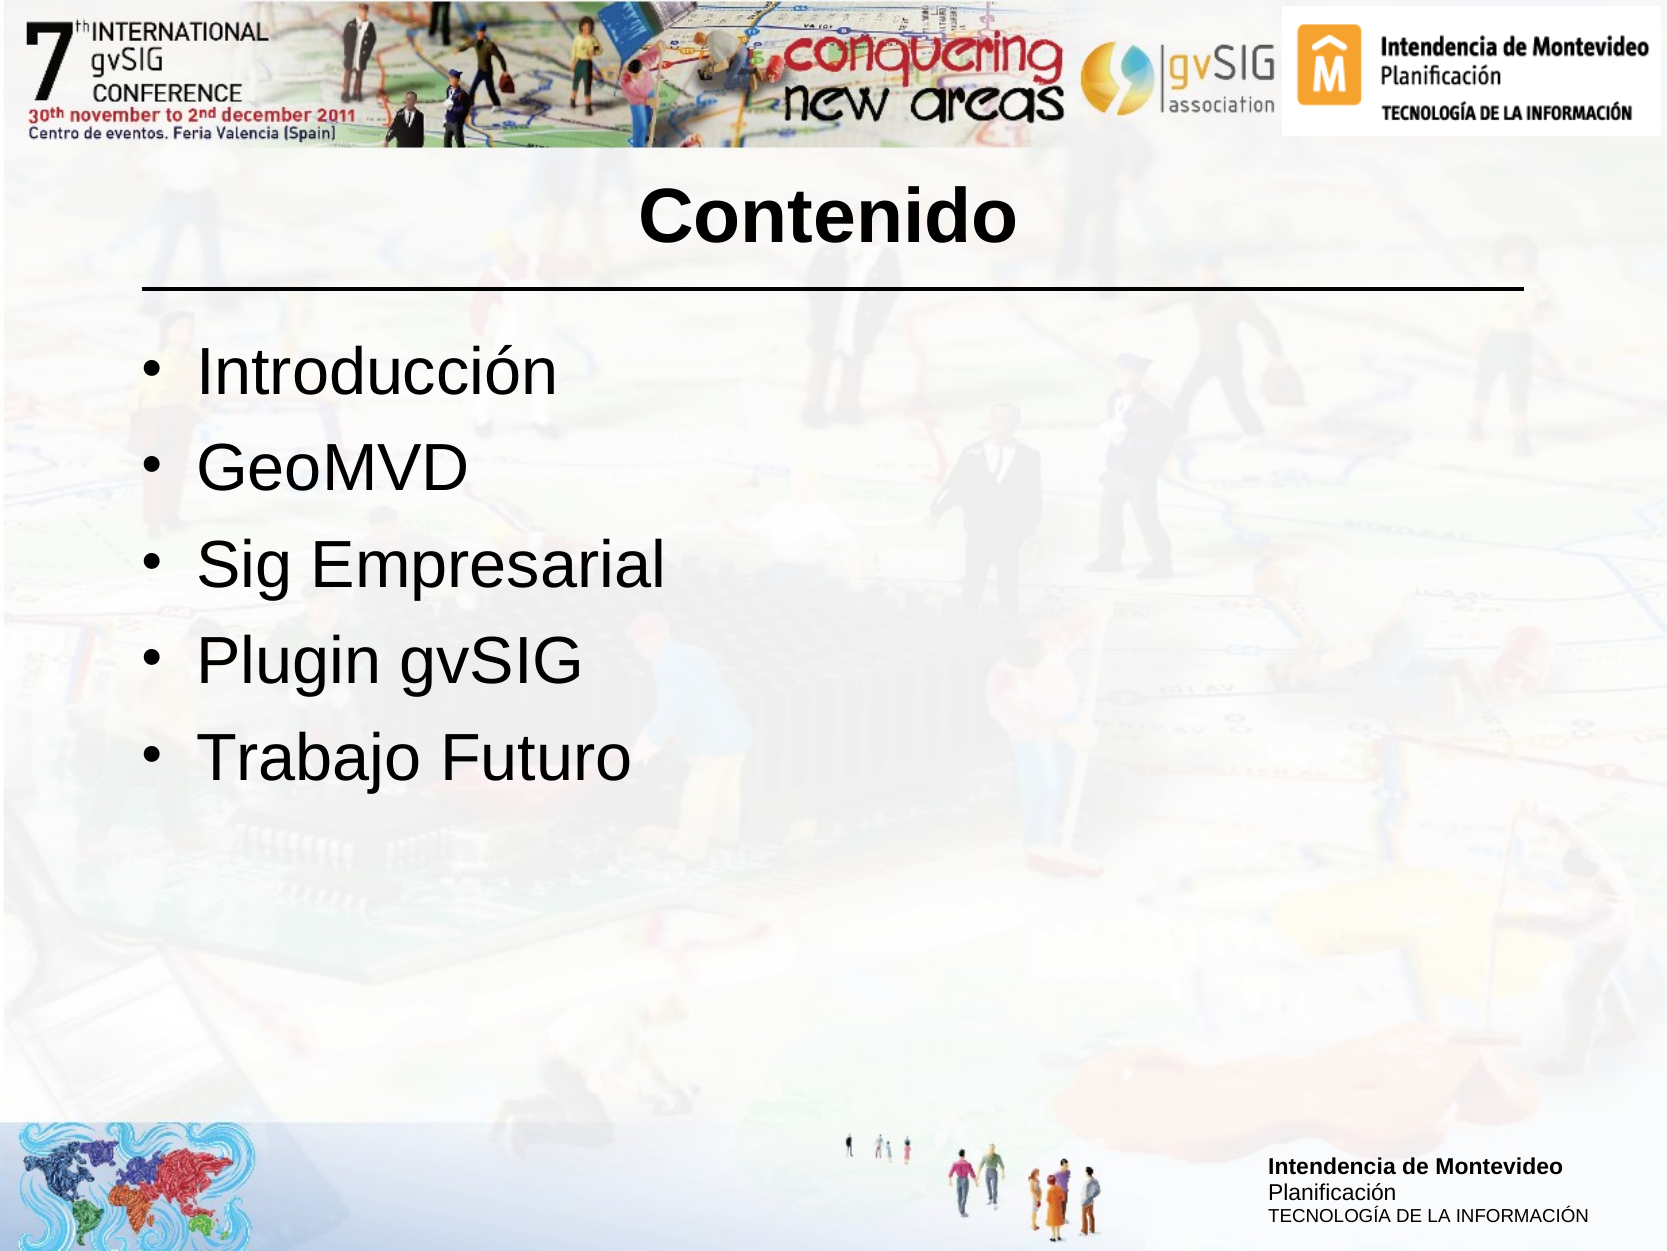

# Contenido
Introducción
GeoMVD
Sig Empresarial
Plugin gvSIG
Trabajo Futuro